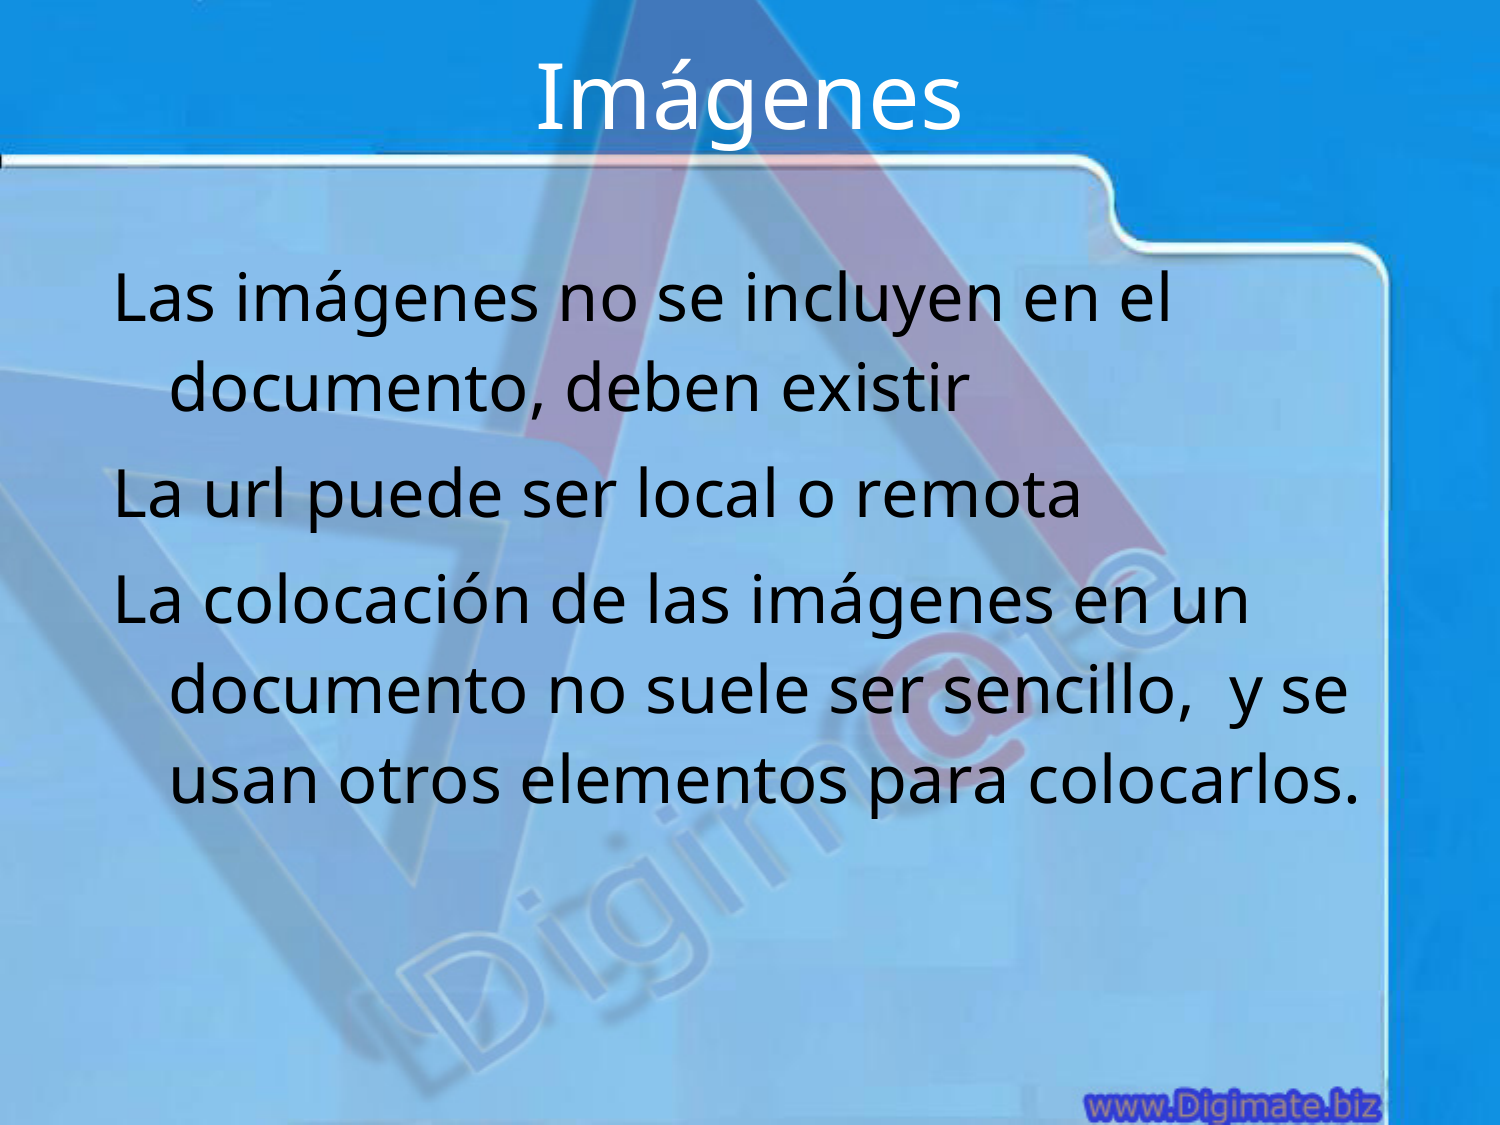

# Imágenes
Las imágenes no se incluyen en el documento, deben existir
La url puede ser local o remota
La colocación de las imágenes en un documento no suele ser sencillo, y se usan otros elementos para colocarlos.